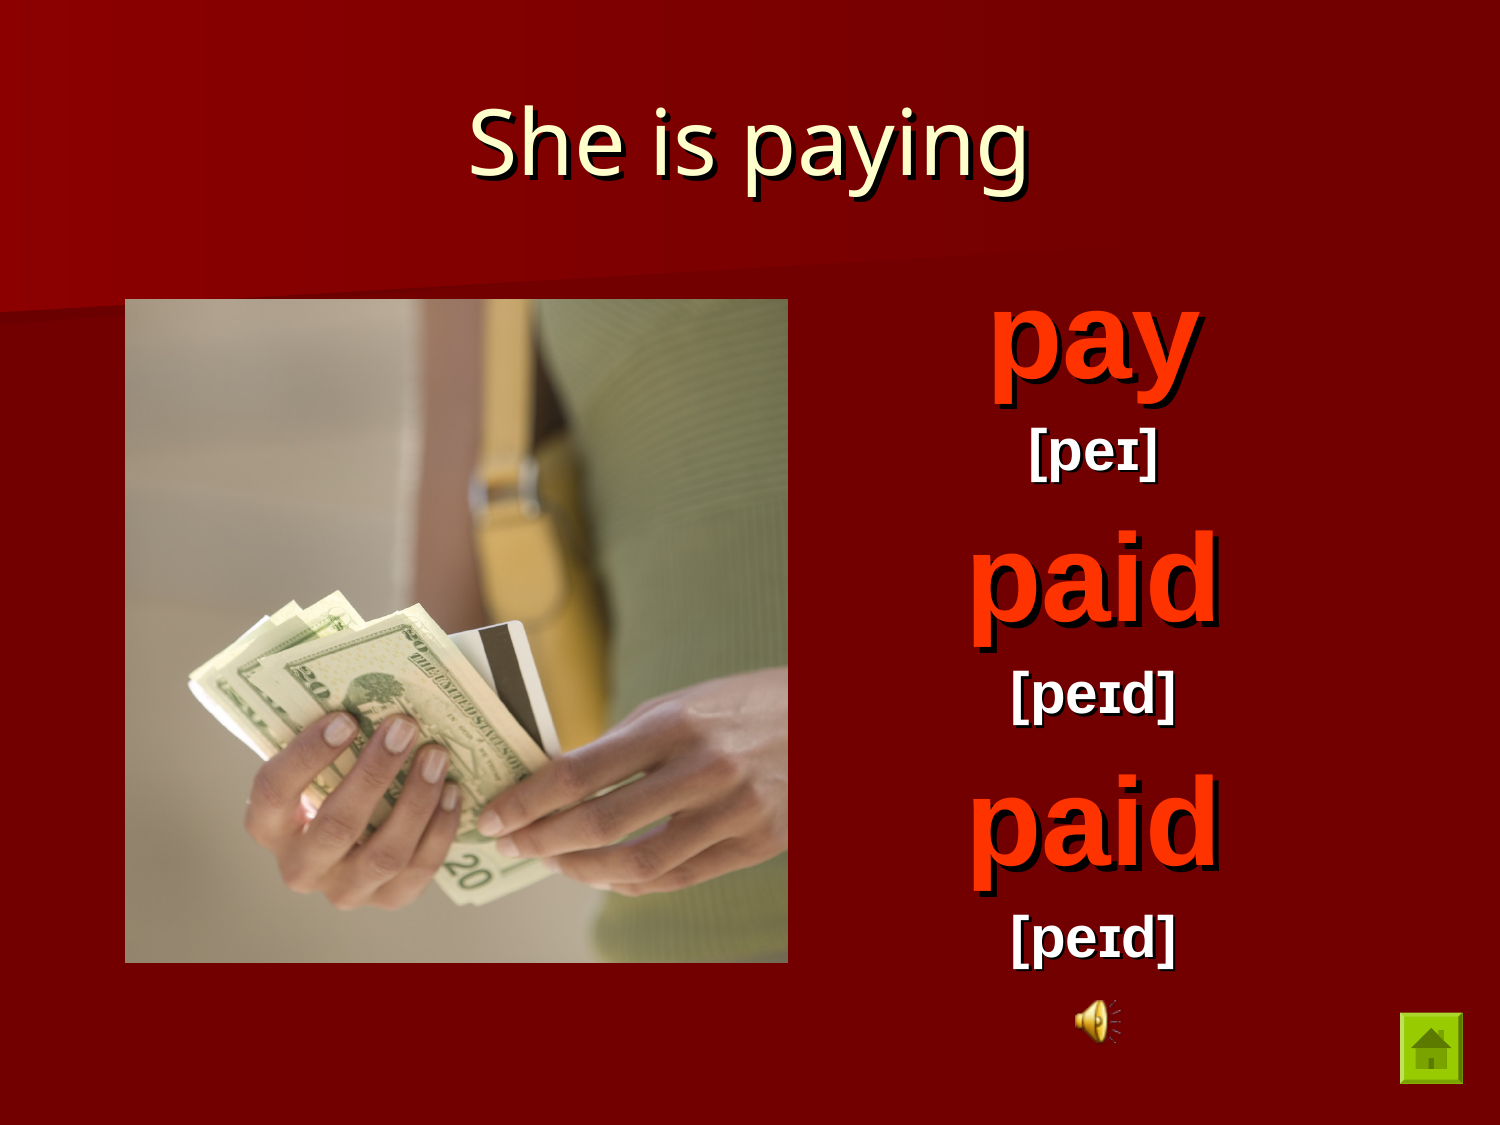

# She is paying
pay
[peɪ]
paid
[peɪd]
paid
[peɪd]